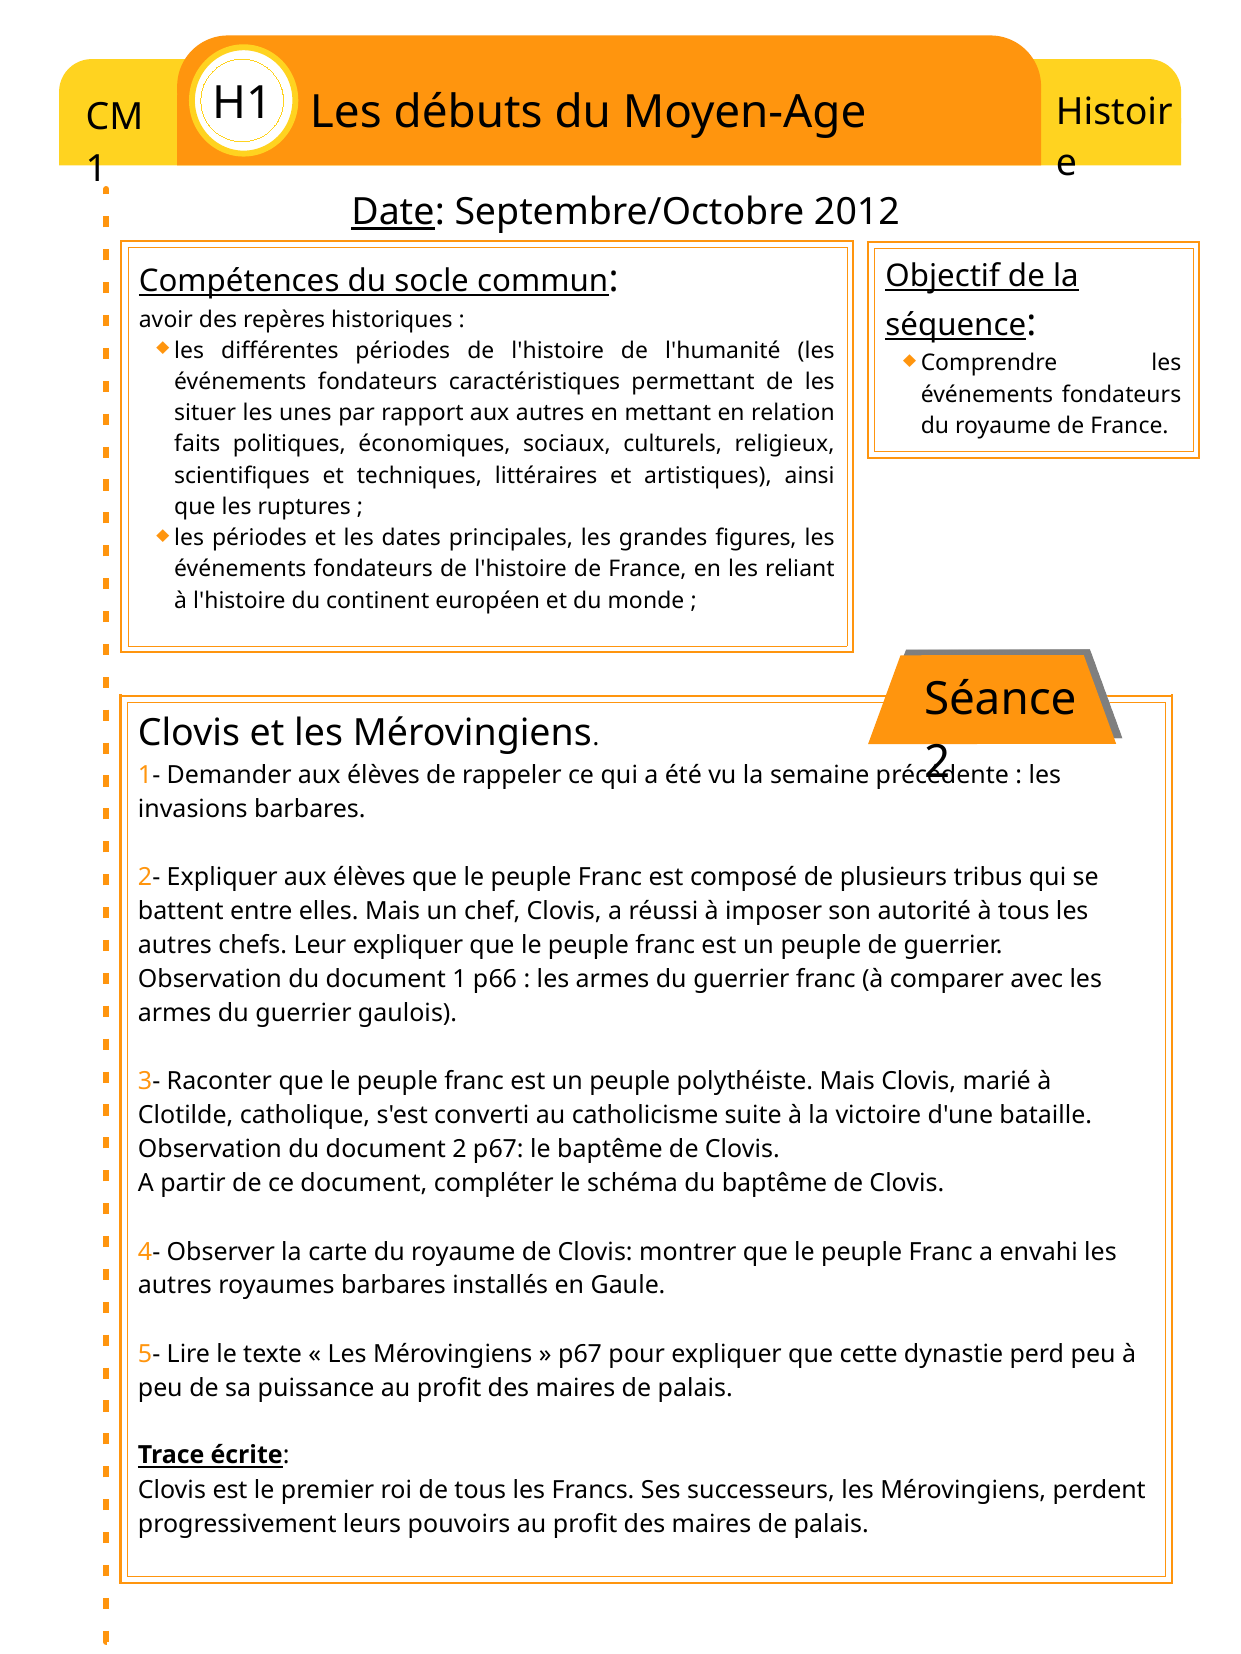

H1
Les débuts du Moyen-Age
Histoire
CM1
Date: Septembre/Octobre 2012
| Compétences du socle commun: avoir des repères historiques : les différentes périodes de l'histoire de l'humanité (les événements fondateurs caractéristiques permettant de les situer les unes par rapport aux autres en mettant en relation faits politiques, économiques, sociaux, culturels, religieux, scientifiques et techniques, littéraires et artistiques), ainsi que les ruptures ; les périodes et les dates principales, les grandes figures, les événements fondateurs de l'histoire de France, en les reliant à l'histoire du continent européen et du monde ; |
| --- |
| Objectif de la séquence: Comprendre les événements fondateurs du royaume de France. |
| --- |
Séance 2
| Clovis et les Mérovingiens. 1- Demander aux élèves de rappeler ce qui a été vu la semaine précédente : les invasions barbares. 2- Expliquer aux élèves que le peuple Franc est composé de plusieurs tribus qui se battent entre elles. Mais un chef, Clovis, a réussi à imposer son autorité à tous les autres chefs. Leur expliquer que le peuple franc est un peuple de guerrier. Observation du document 1 p66 : les armes du guerrier franc (à comparer avec les armes du guerrier gaulois). 3- Raconter que le peuple franc est un peuple polythéiste. Mais Clovis, marié à Clotilde, catholique, s'est converti au catholicisme suite à la victoire d'une bataille. Observation du document 2 p67: le baptême de Clovis. A partir de ce document, compléter le schéma du baptême de Clovis. 4- Observer la carte du royaume de Clovis: montrer que le peuple Franc a envahi les autres royaumes barbares installés en Gaule. 5- Lire le texte « Les Mérovingiens » p67 pour expliquer que cette dynastie perd peu à peu de sa puissance au profit des maires de palais. Trace écrite: Clovis est le premier roi de tous les Francs. Ses successeurs, les Mérovingiens, perdent progressivement leurs pouvoirs au profit des maires de palais. |
| --- |